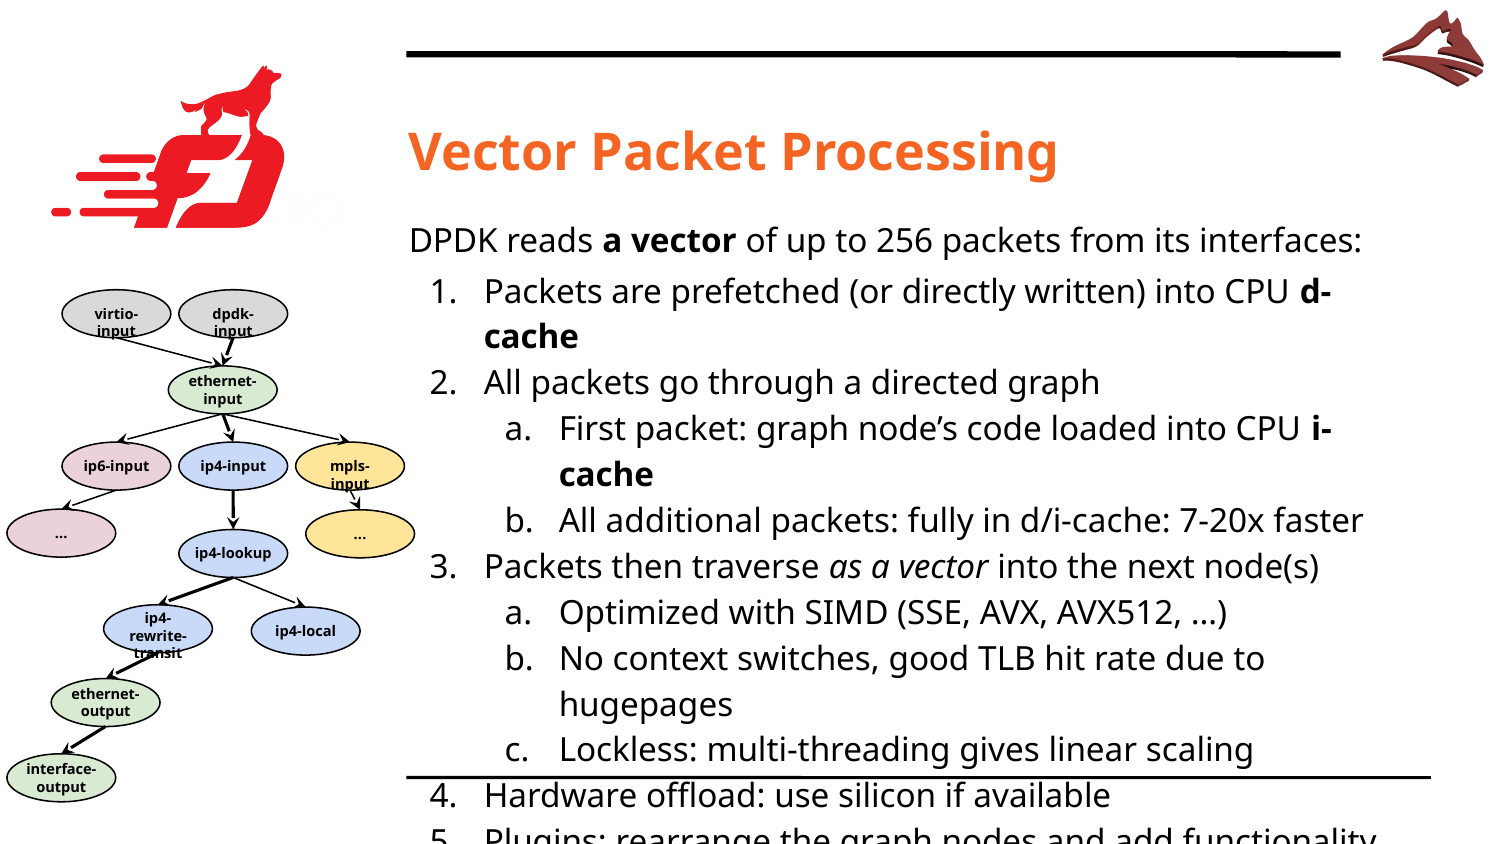

Vector Packet Processing
# DPDK reads a vector of up to 256 packets from its interfaces:
Packets are prefetched (or directly written) into CPU d-cache
All packets go through a directed graph
First packet: graph node’s code loaded into CPU i-cache
All additional packets: fully in d/i-cache: 7-20x faster
Packets then traverse as a vector into the next node(s)
Optimized with SIMD (SSE, AVX, AVX512, …)
No context switches, good TLB hit rate due to hugepages
Lockless: multi-threading gives linear scaling
Hardware offload: use silicon if available
Plugins: rearrange the graph nodes and add functionality
virtio-input
dpdk-input
ethernet-
input
ip6-input
ip4-input
mpls-input
...
...
ip4-lookup
ip4-rewrite-transit
ip4-local
ethernet-
output
interface-
output